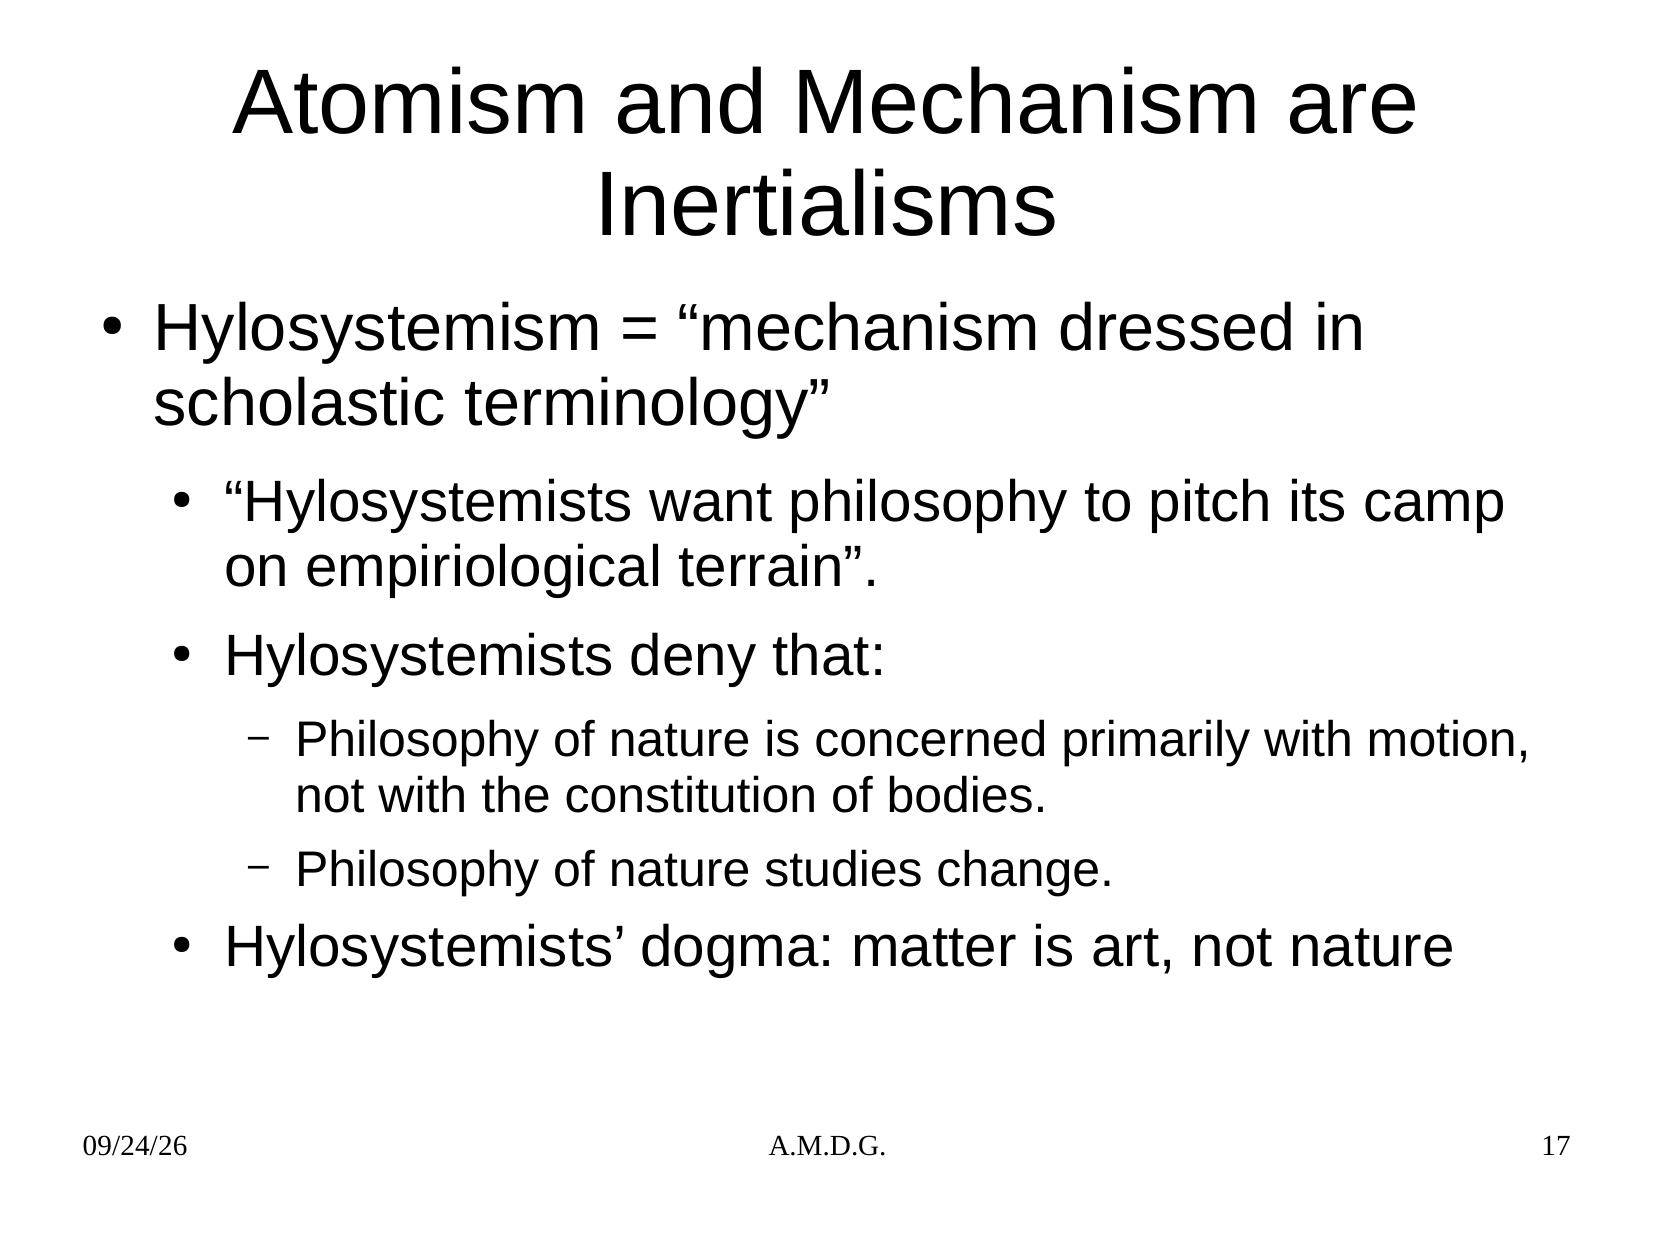

# Atomism and Mechanism are Inertialisms
Hylosystemism = “mechanism dressed in scholastic terminology”
“Hylosystemists want philosophy to pitch its camp on empiriological terrain”.
Hylosystemists deny that:
Philosophy of nature is concerned primarily with motion, not with the constitution of bodies.
Philosophy of nature studies change.
Hylosystemists’ dogma: matter is art, not nature
A.M.D.G.
17